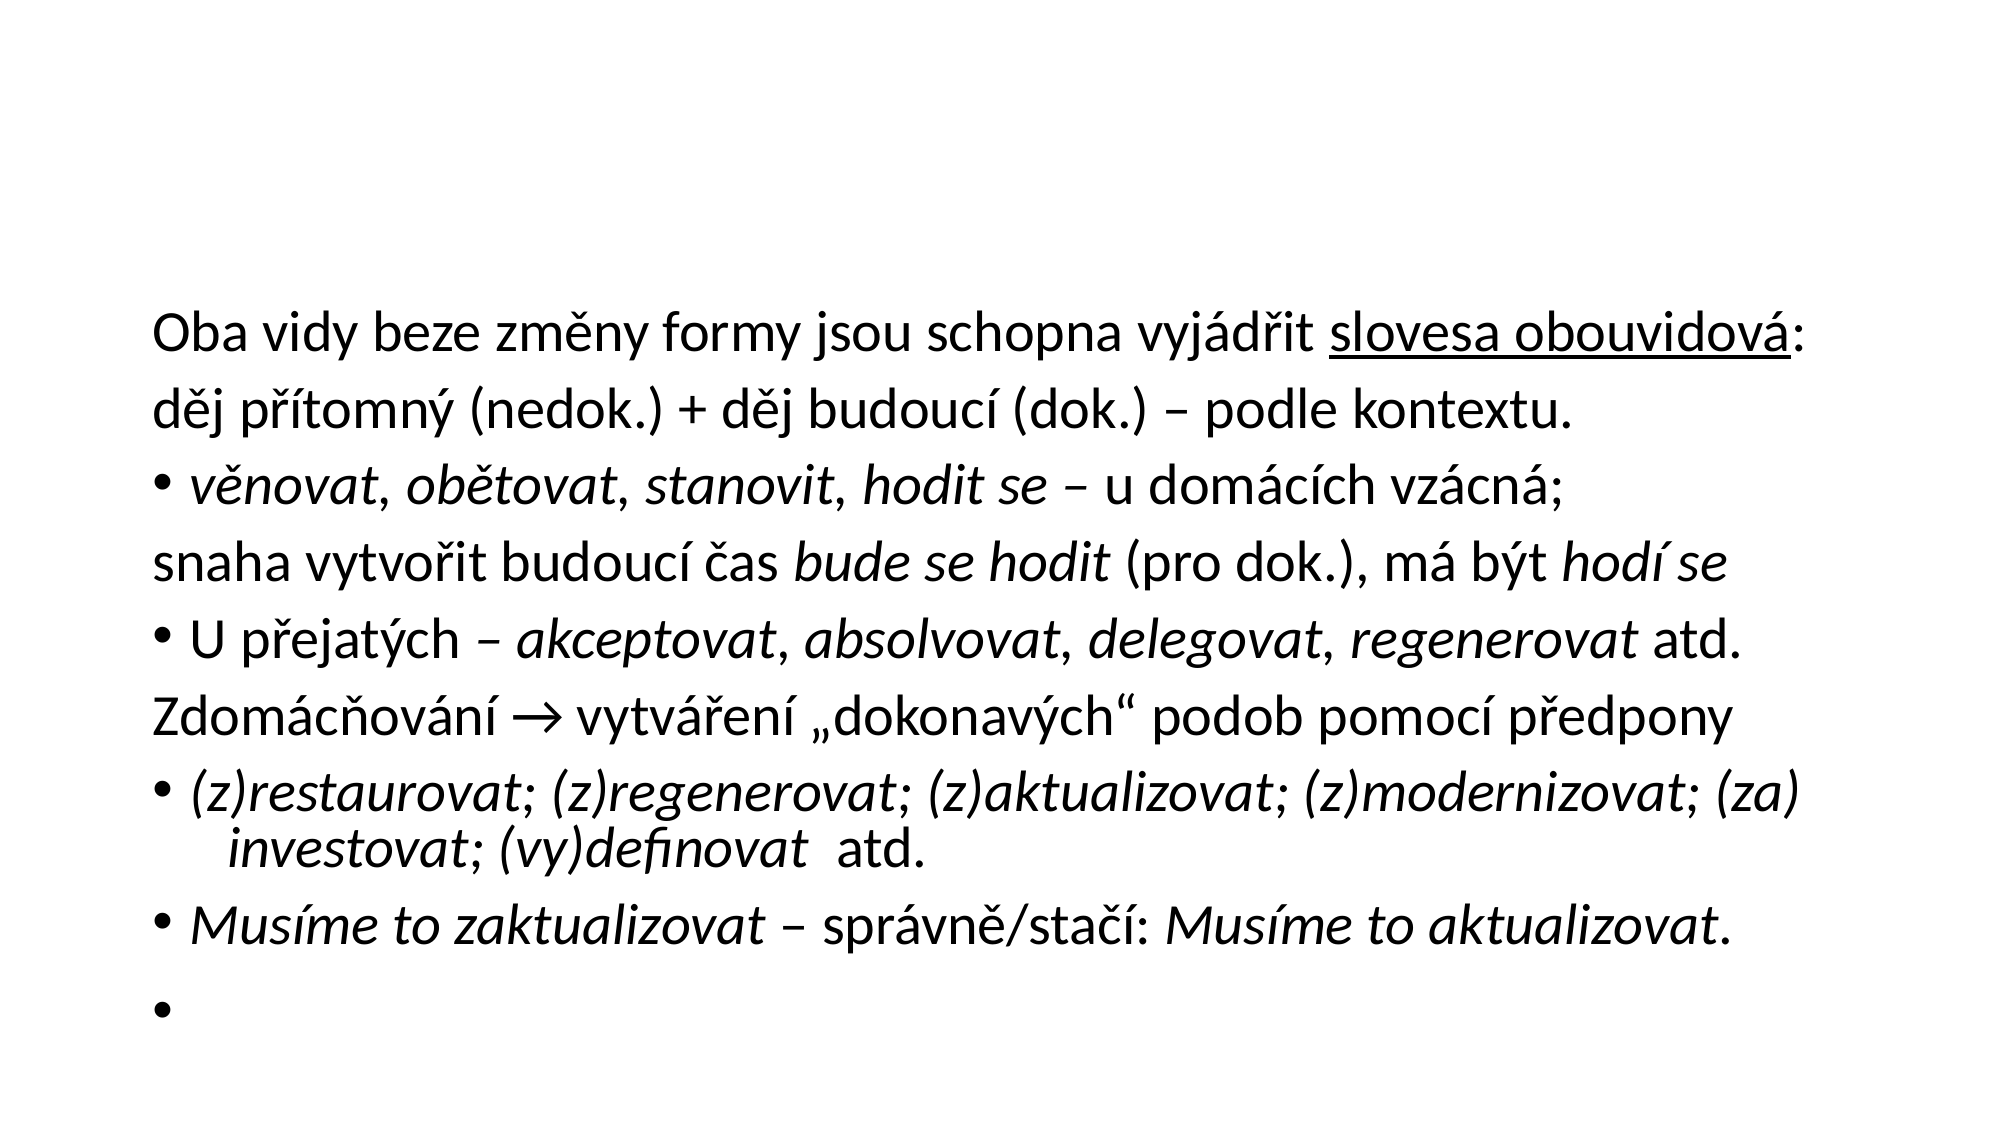

#
Oba vidy beze změny formy jsou schopna vyjádřit slovesa obouvidová:
děj přítomný (nedok.) + děj budoucí (dok.) – podle kontextu.
věnovat, obětovat, stanovit, hodit se – u domácích vzácná;
snaha vytvořit budoucí čas bude se hodit (pro dok.), má být hodí se
U přejatých – akceptovat, absolvovat, delegovat, regenerovat atd.
Zdomácňování → vytváření „dokonavých“ podob pomocí předpony
(z)restaurovat; (z)regenerovat; (z)aktualizovat; (z)modernizovat; (za) investovat; (vy)definovat atd.
Musíme to zaktualizovat – správně/stačí: Musíme to aktualizovat.